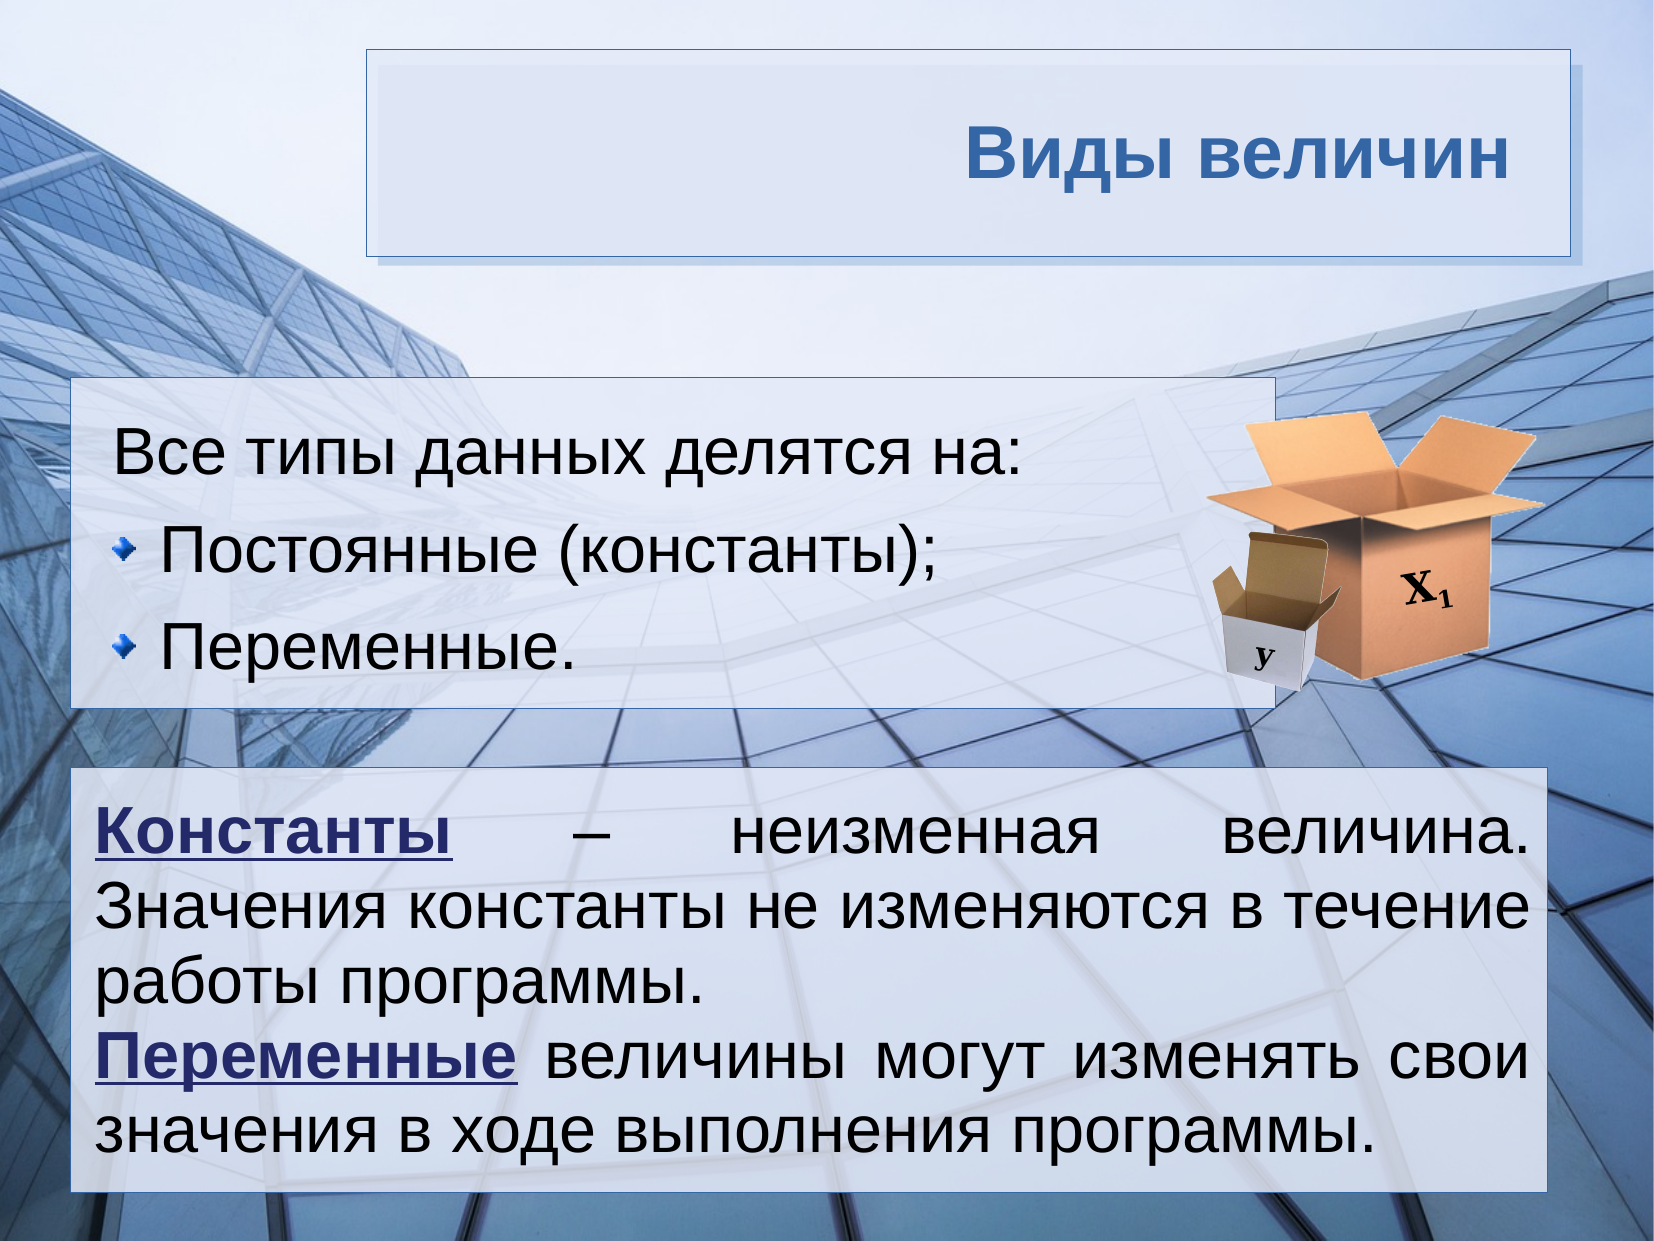

# Виды величин
Х1
Все типы данных делятся на:
Постоянные (константы);
Переменные.
y
Константы – неизменная величина. Значения константы не изменяются в течение работы программы.
Переменные величины могут изменять свои значения в ходе выполнения программы.